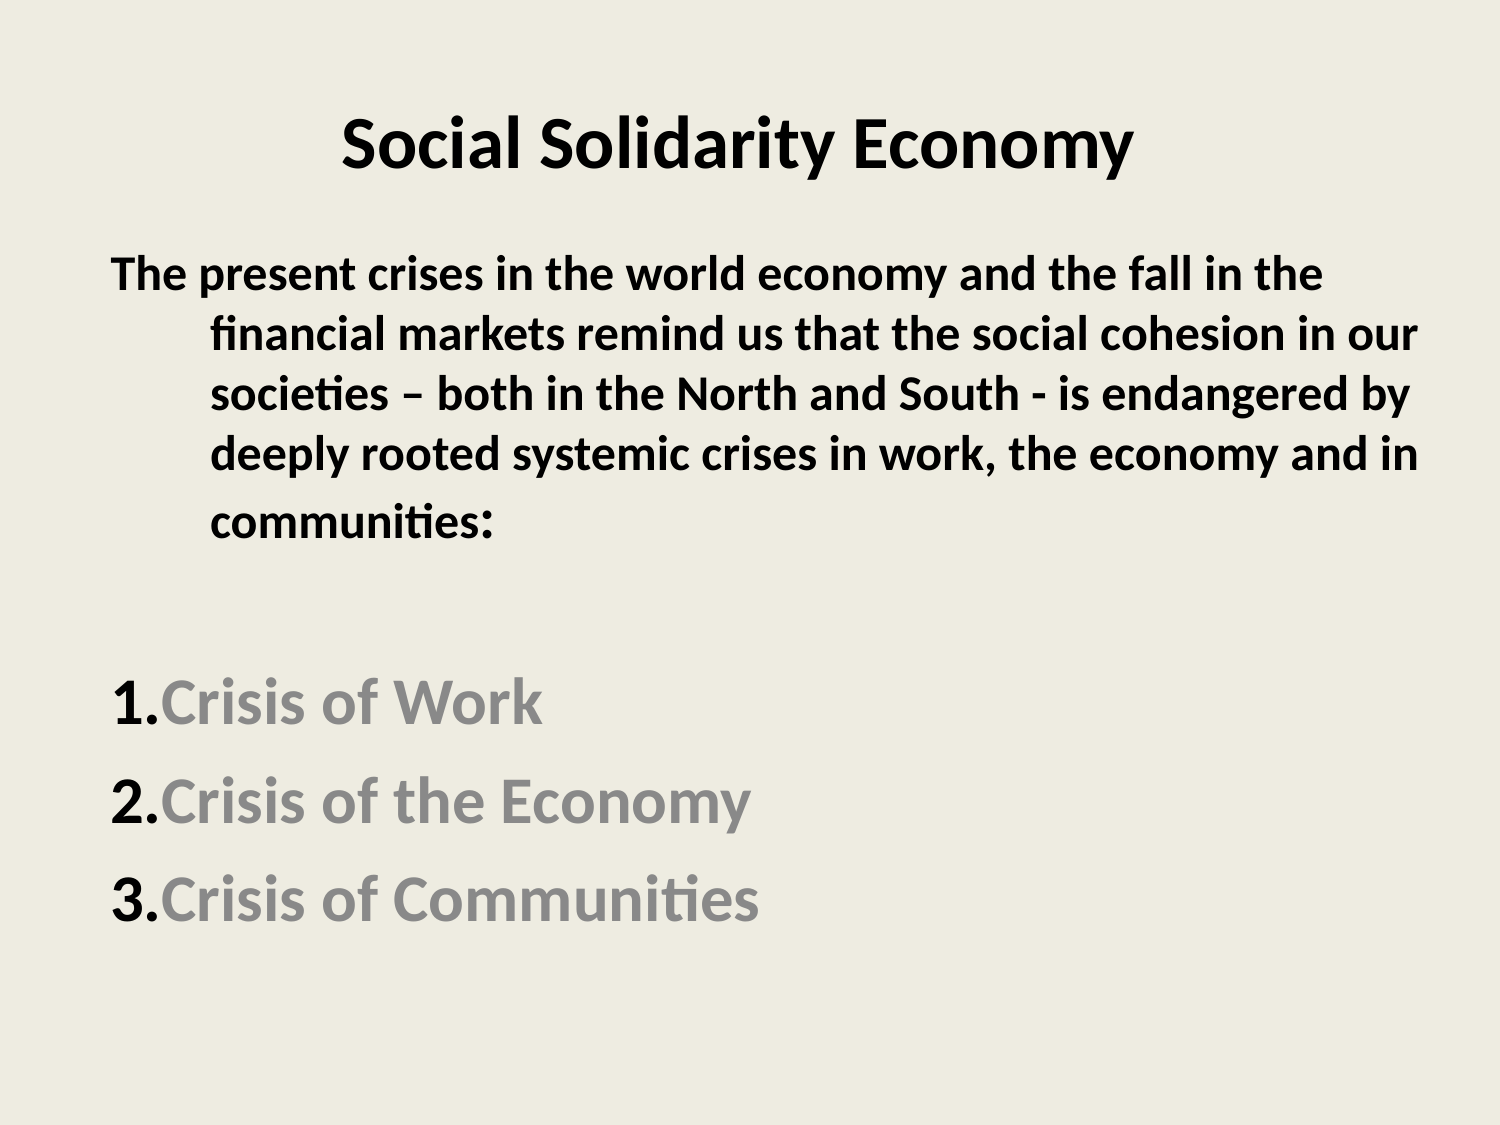

Social Solidarity Economy
The present crises in the world economy and the fall in the financial markets remind us that the social cohesion in our societies – both in the North and South - is endangered by deeply rooted systemic crises in work, the economy and in communities:
Crisis of Work
Crisis of the Economy
Crisis of Communities